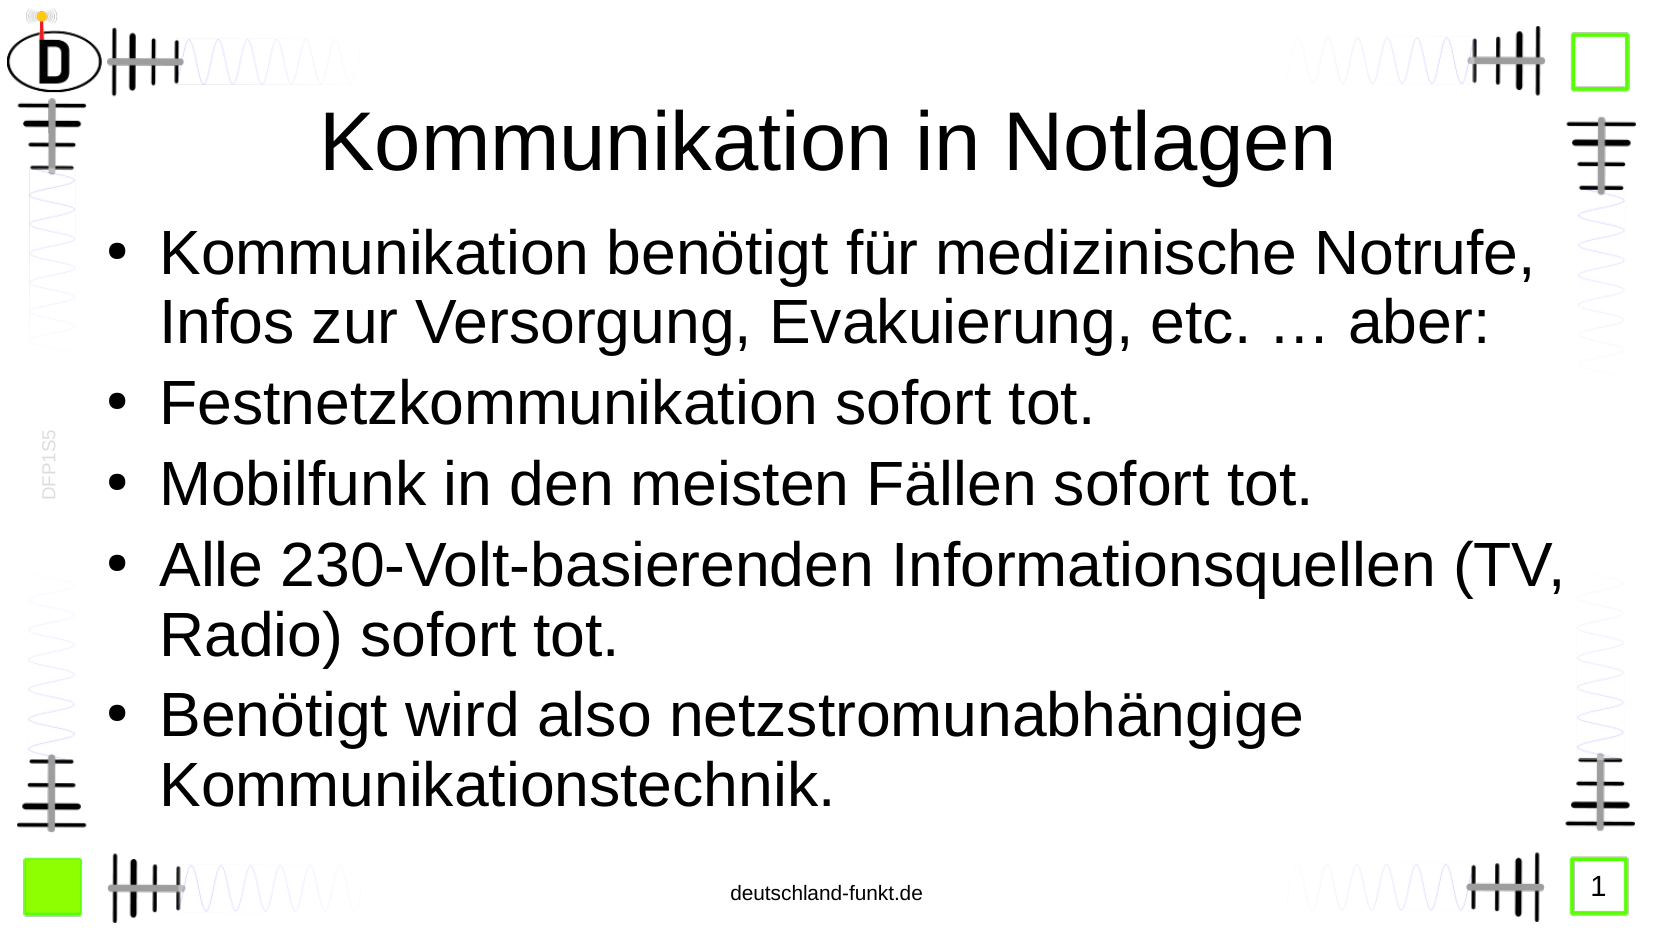

# Kommunikation in Notlagen
Kommunikation benötigt für medizinische Notrufe, Infos zur Versorgung, Evakuierung, etc. … aber:
Festnetzkommunikation sofort tot.
Mobilfunk in den meisten Fällen sofort tot.
Alle 230-Volt-basierenden Informationsquellen (TV, Radio) sofort tot.
Benötigt wird also netzstromunabhängige Kommunikationstechnik.
DFP1S5